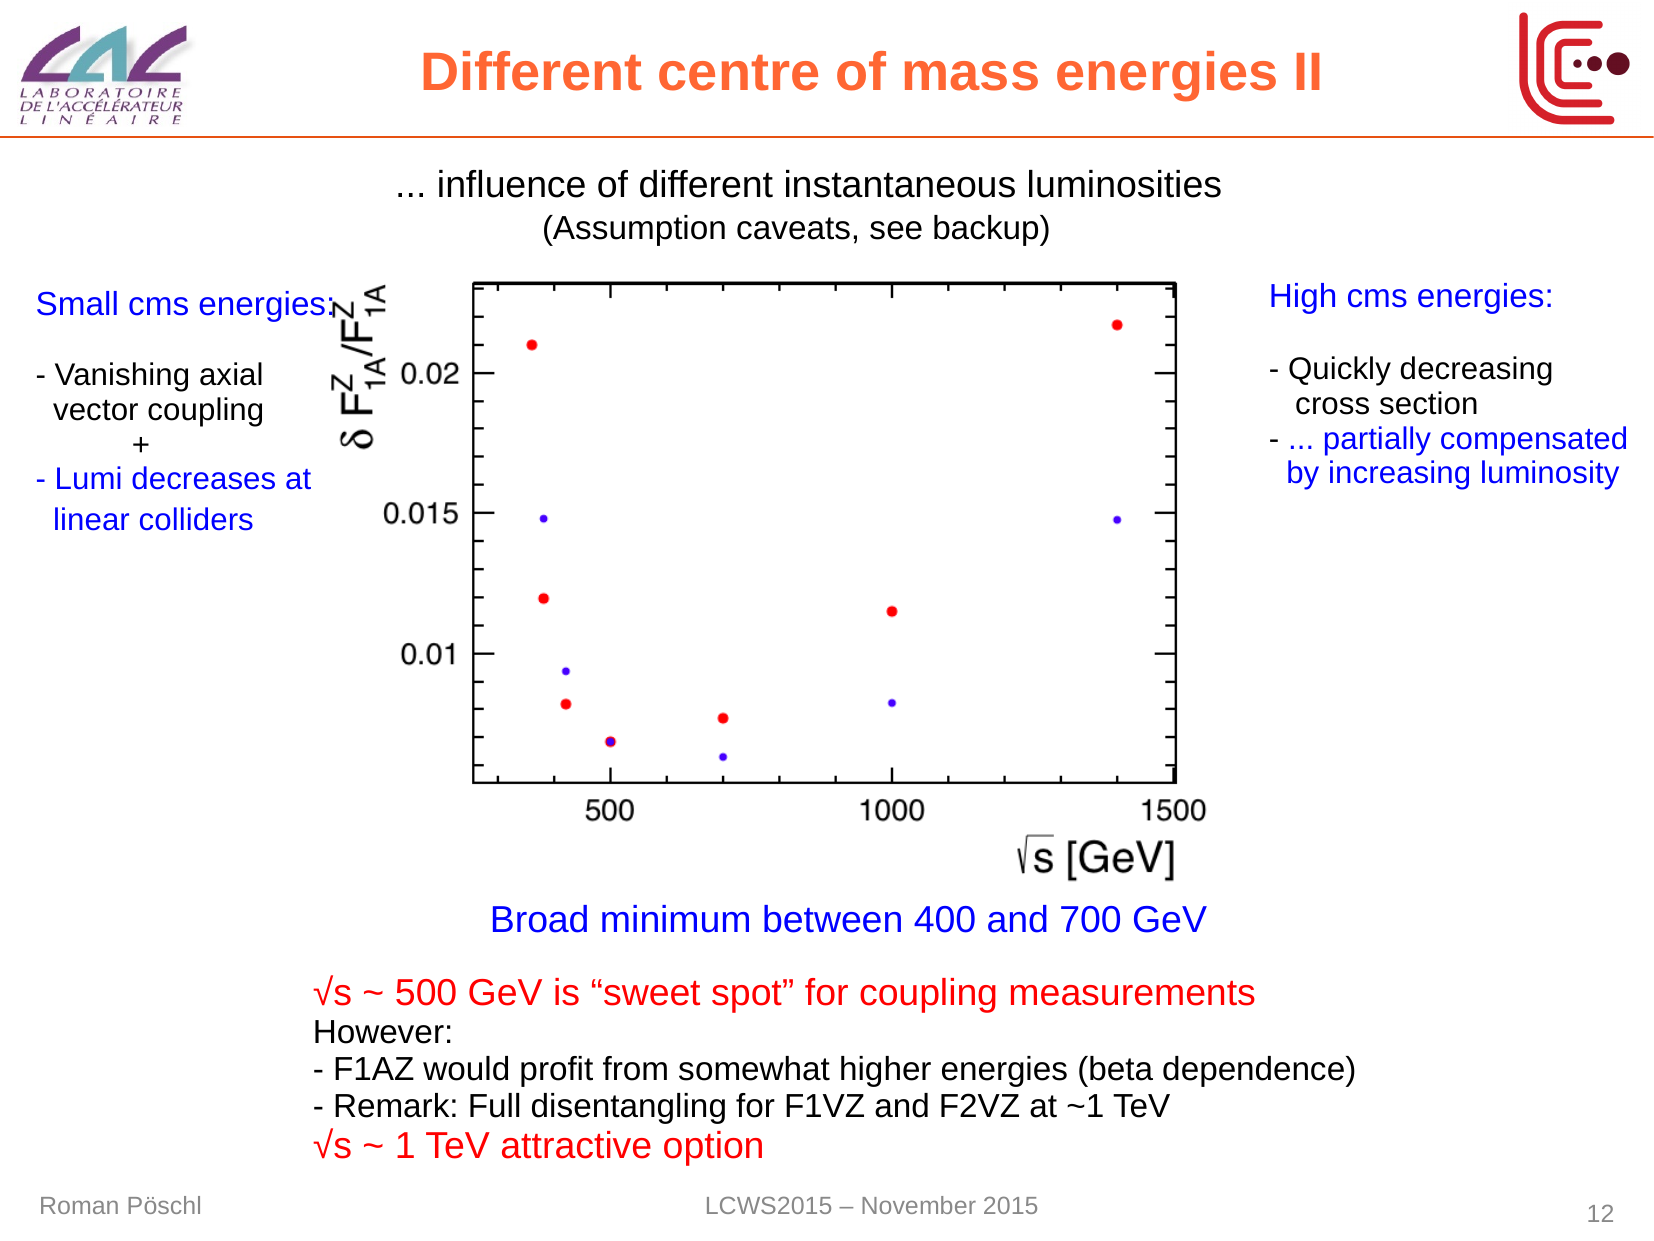

# Different centre of mass energies II
... influence of different instantaneous luminosities
 (Assumption caveats, see backup)
High cms energies:
- Quickly decreasing
 cross section
- ... partially compensated
 by increasing luminosity
Small cms energies:
- Vanishing axial
 vector coupling
 +
- Lumi decreases at
 linear colliders
Broad minimum between 400 and 700 GeV
√s ~ 500 GeV is “sweet spot” for coupling measurements
However:
- F1AZ would profit from somewhat higher energies (beta dependence)
- Remark: Full disentangling for F1VZ and F2VZ at ~1 TeV
√s ~ 1 TeV attractive option